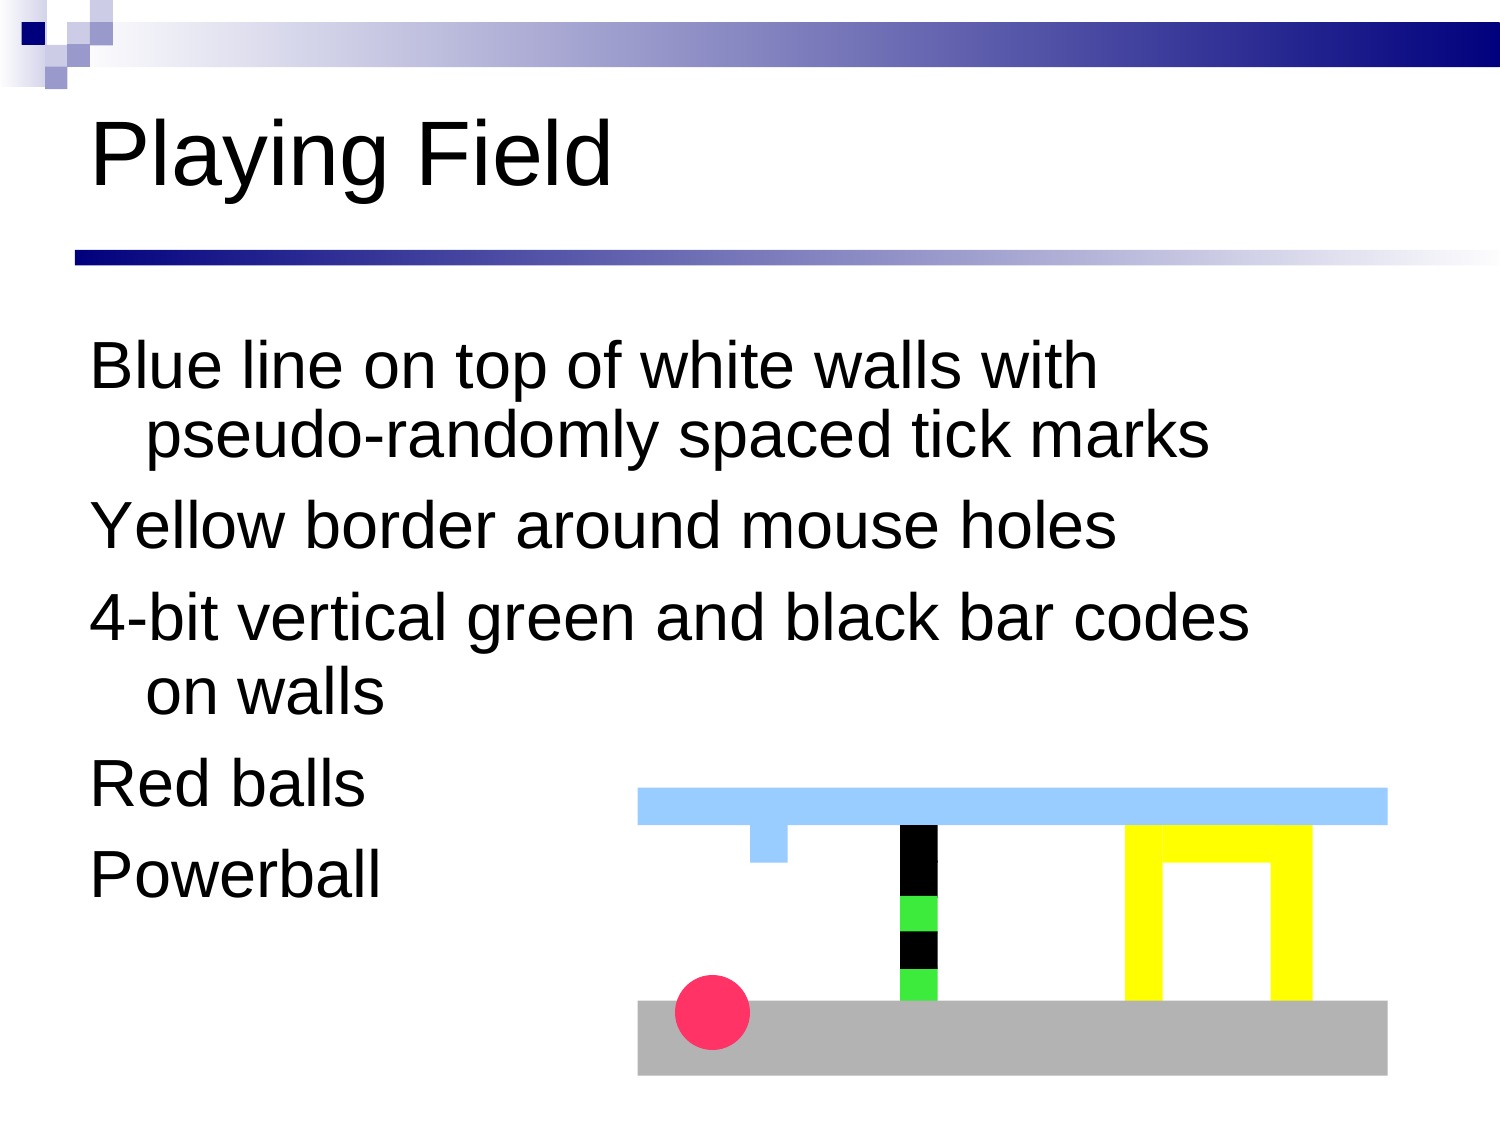

# Playing Field
Blue line on top of white walls with pseudo-randomly spaced tick marks
Yellow border around mouse holes
4-bit vertical green and black bar codes on walls
Red balls
Powerball